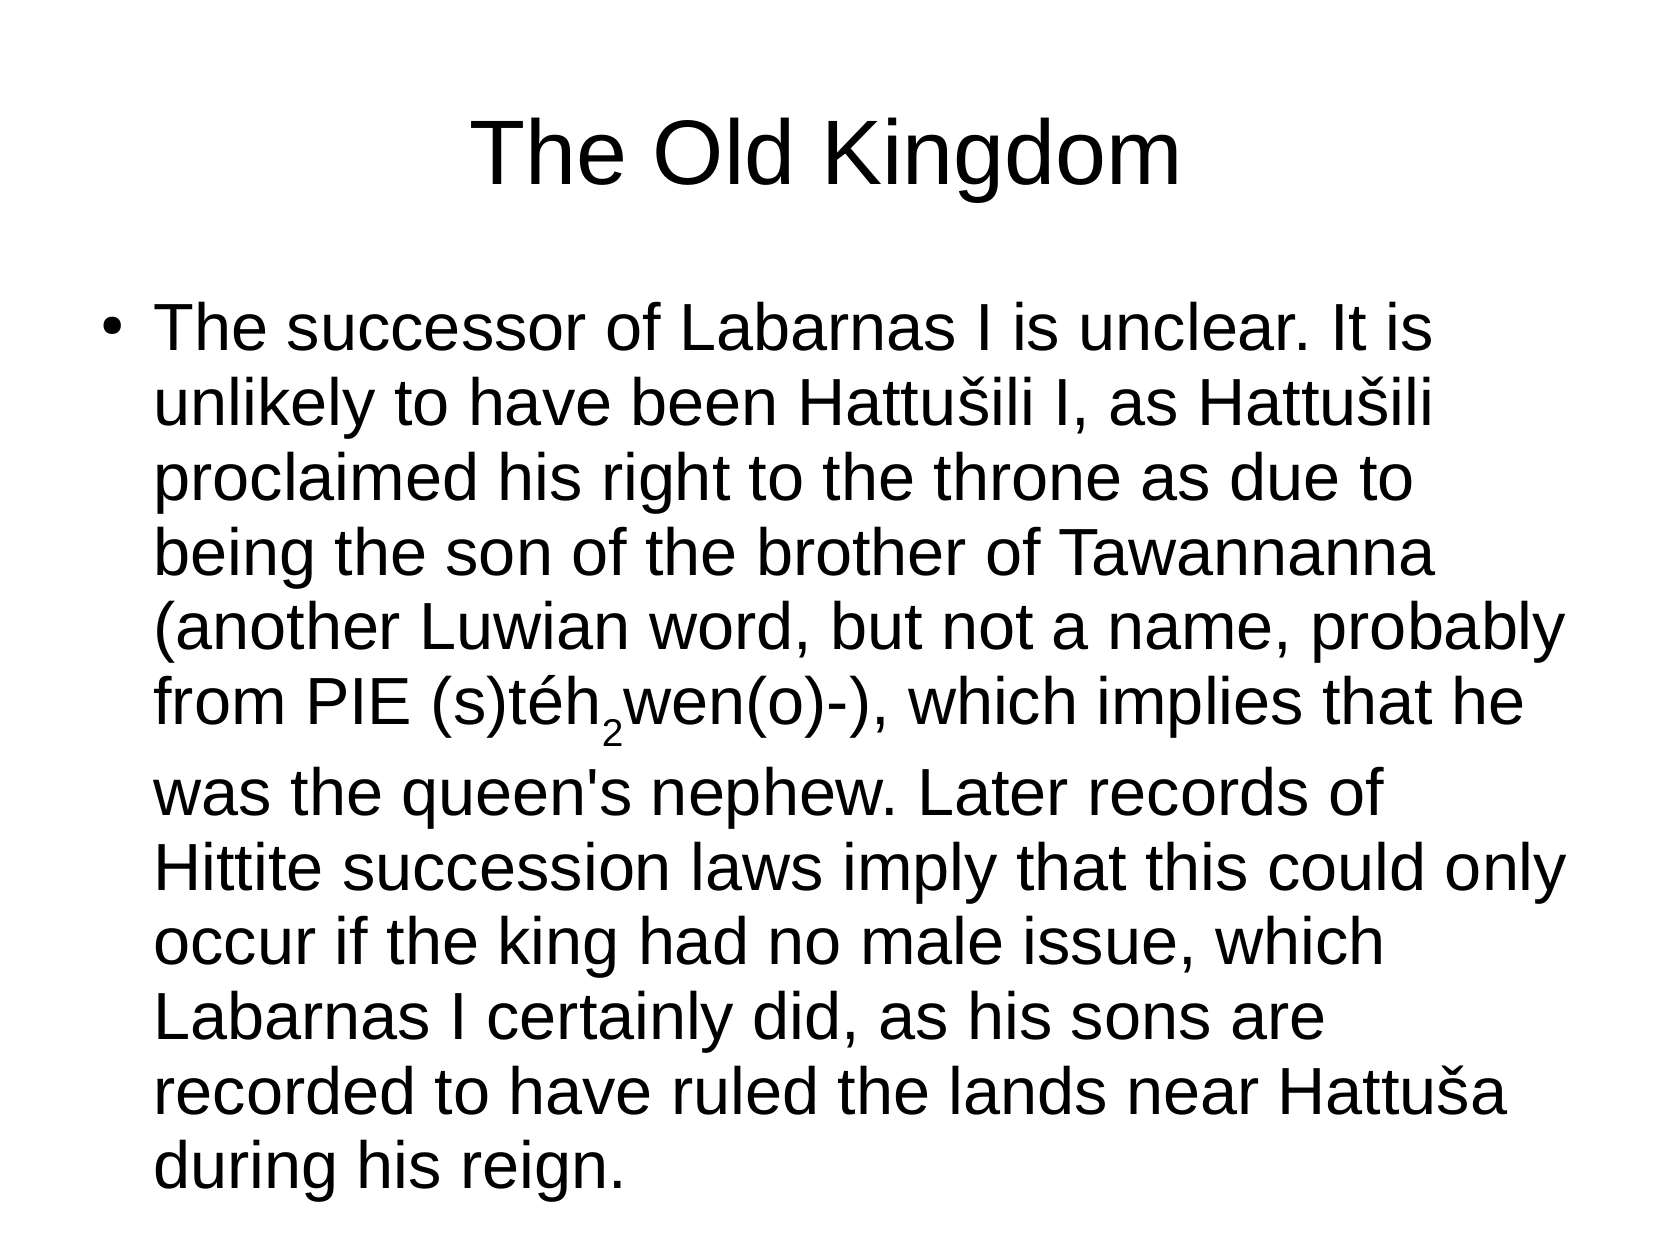

# The Old Kingdom
The successor of Labarnas I is unclear. It is unlikely to have been Hattušili I, as Hattušili proclaimed his right to the throne as due to being the son of the brother of Tawannanna (another Luwian word, but not a name, probably from PIE (s)téh2wen(o)-), which implies that he was the queen's nephew. Later records of Hittite succession laws imply that this could only occur if the king had no male issue, which Labarnas I certainly did, as his sons are recorded to have ruled the lands near Hattuša during his reign.